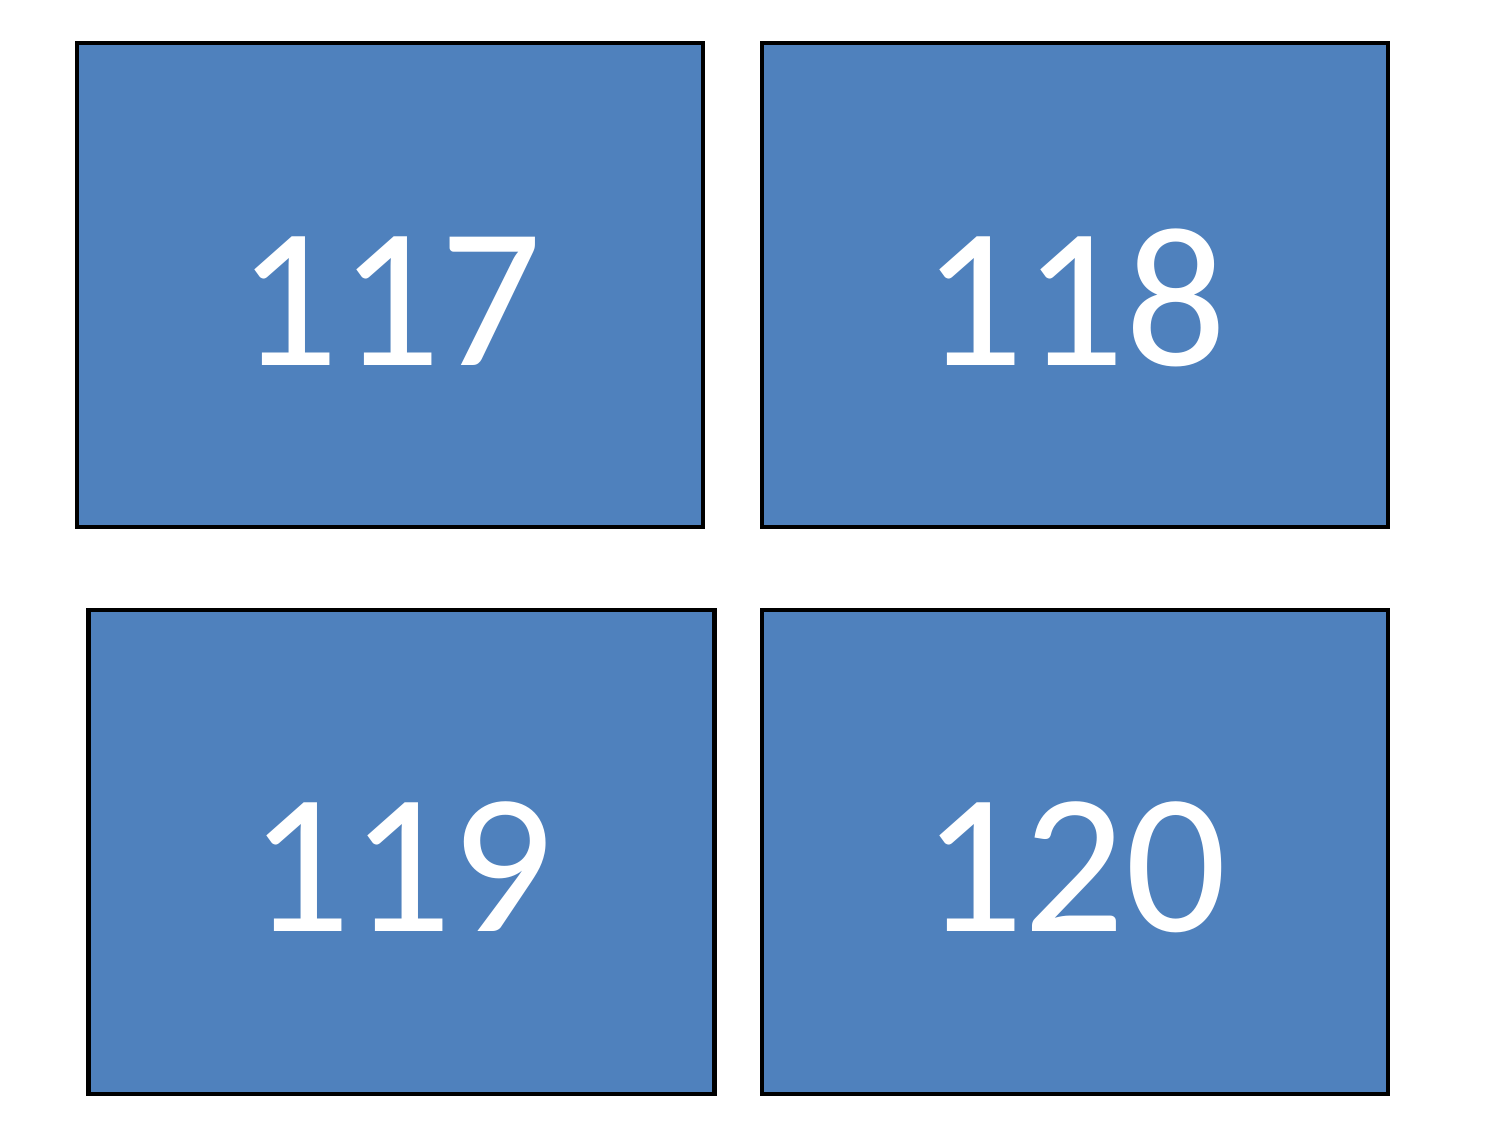

Jak může v elektrickém obvodu dojít ke zkratu?
117
Jaké nebezpečí vzniká při zkratu?
118
Popiš hlavní součásti tavné pojistky.
119
Proč se magnetka vychýlí okolo vodiče s elektrickým proudem?
120